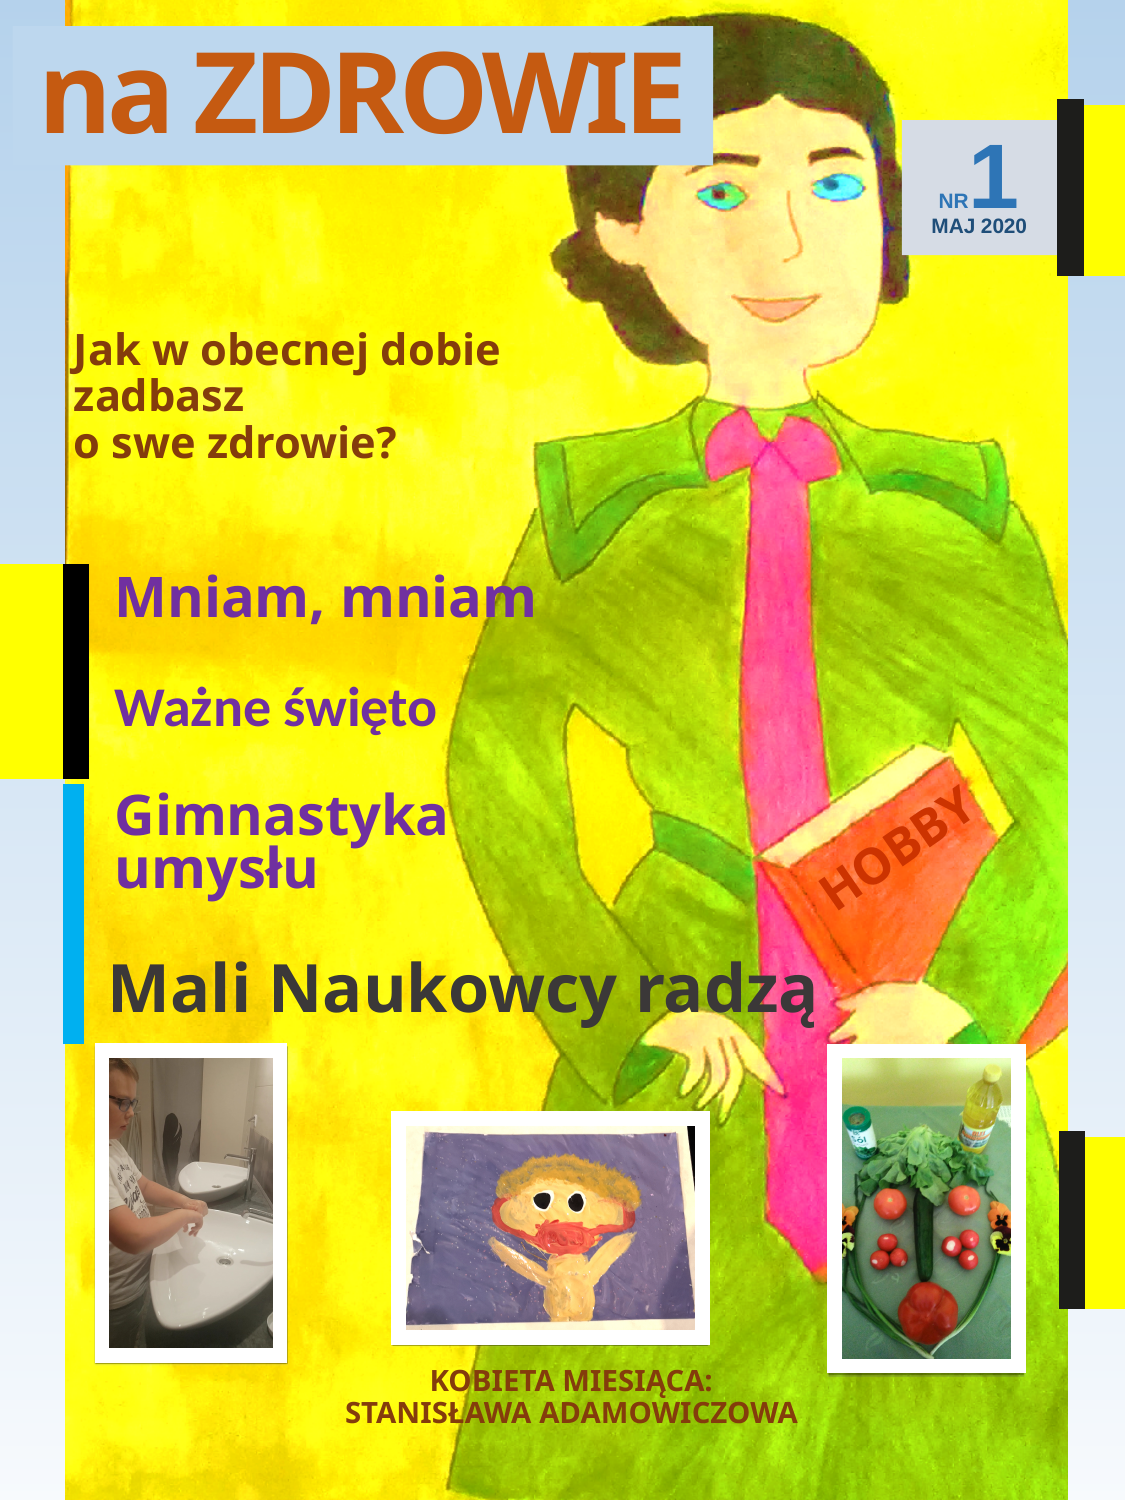

# na ZDROWIE
NR1
MAJ 2020
Jak w obecnej dobie
zadbasz
o swe zdrowie?
Mniam, mniam
Ważne święto
Gimnastyka umysłu
HOBBY
Mali Naukowcy radzą
KOBIETA MIESIĄCA:
STANISŁAWA ADAMOWICZOWA